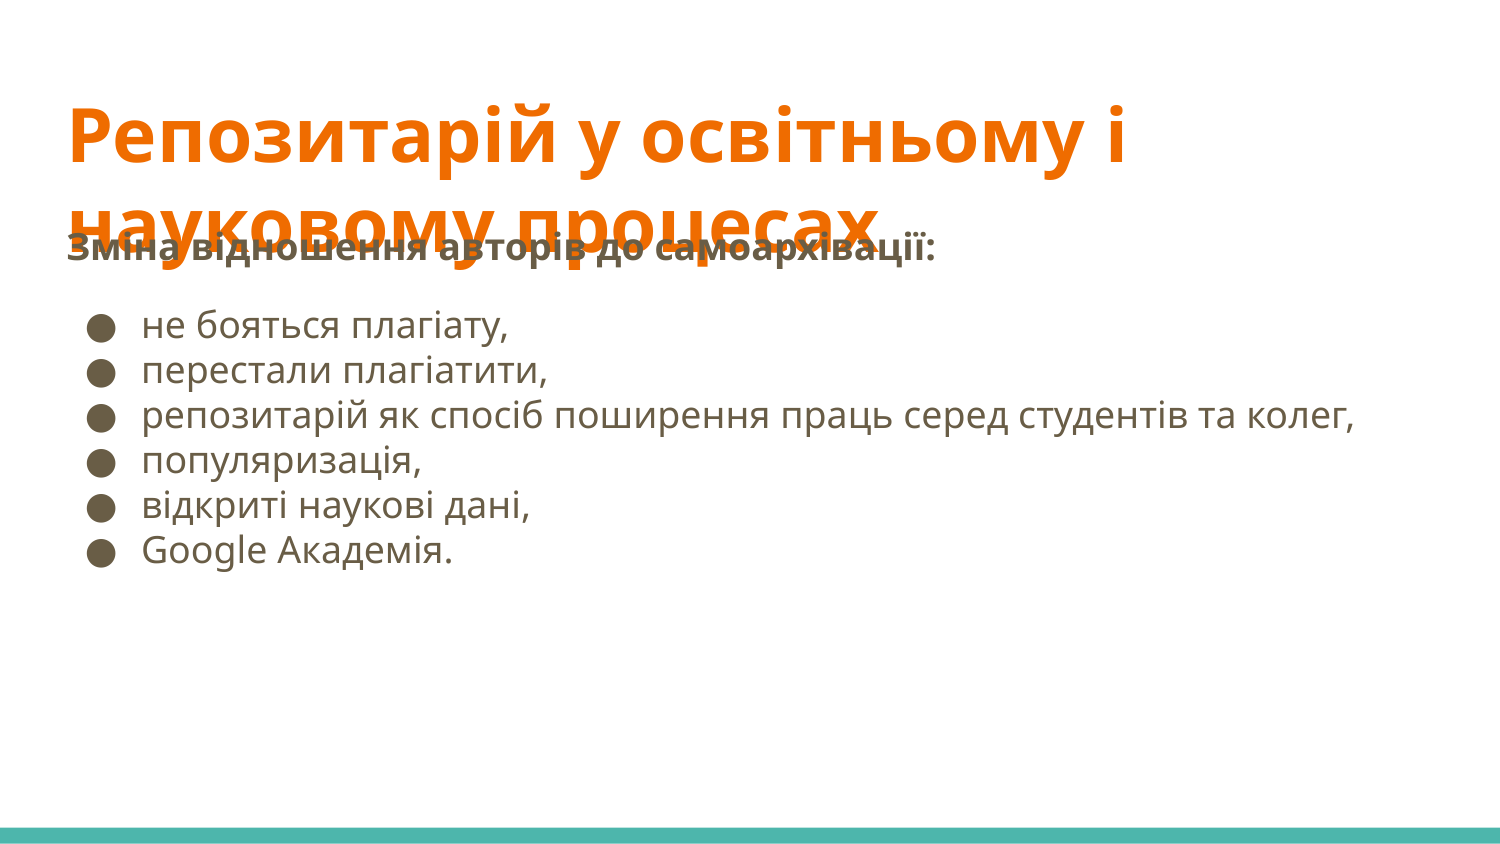

# Репозитарій у освітньому і науковому процесах
Зміна відношення авторів до самоархівації:
не бояться плагіату,
перестали плагіатити,
репозитарій як спосіб поширення праць серед студентів та колег,
популяризація,
відкриті наукові дані,
Google Академія.